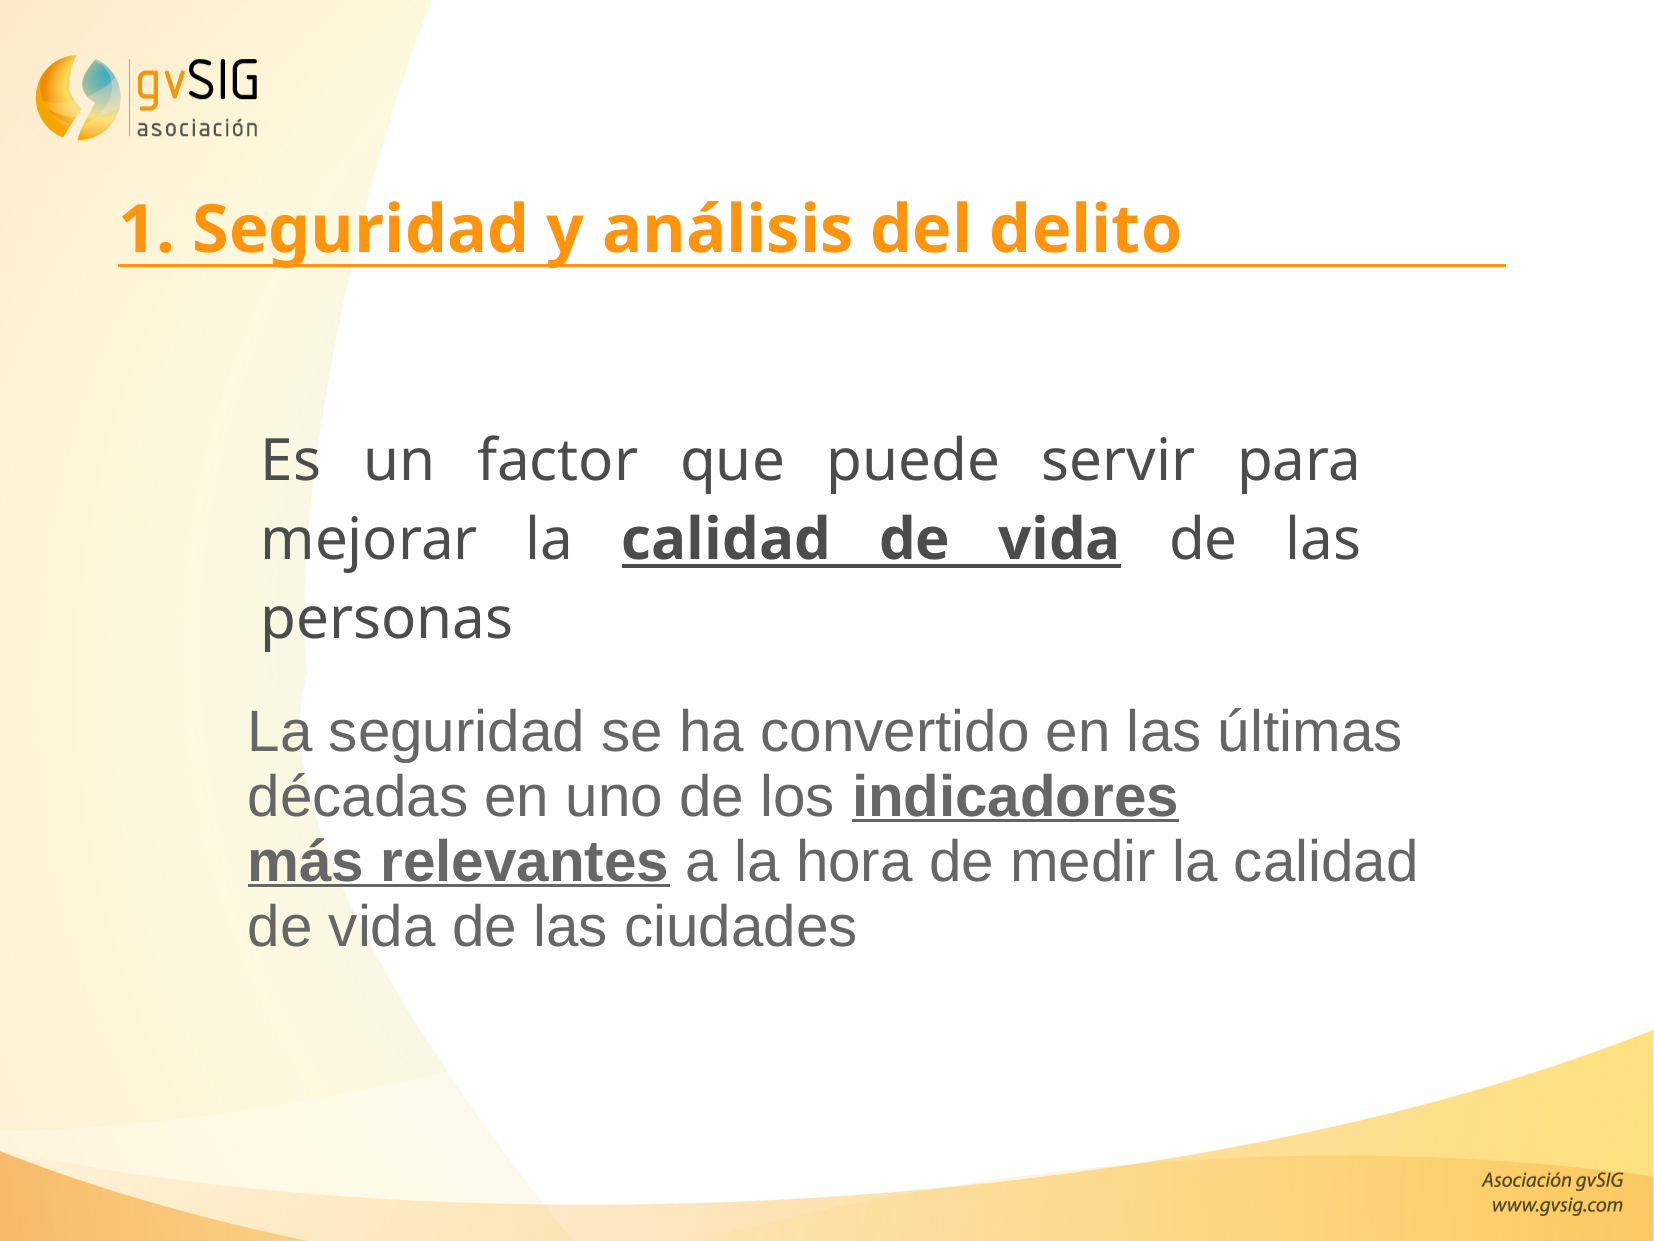

# 1. Seguridad y análisis del delito
Es un factor que puede servir para mejorar la calidad de vida de las personas
La seguridad se ha convertido en las últimas décadas en uno de los indicadores
más relevantes a la hora de medir la calidad de vida de las ciudades